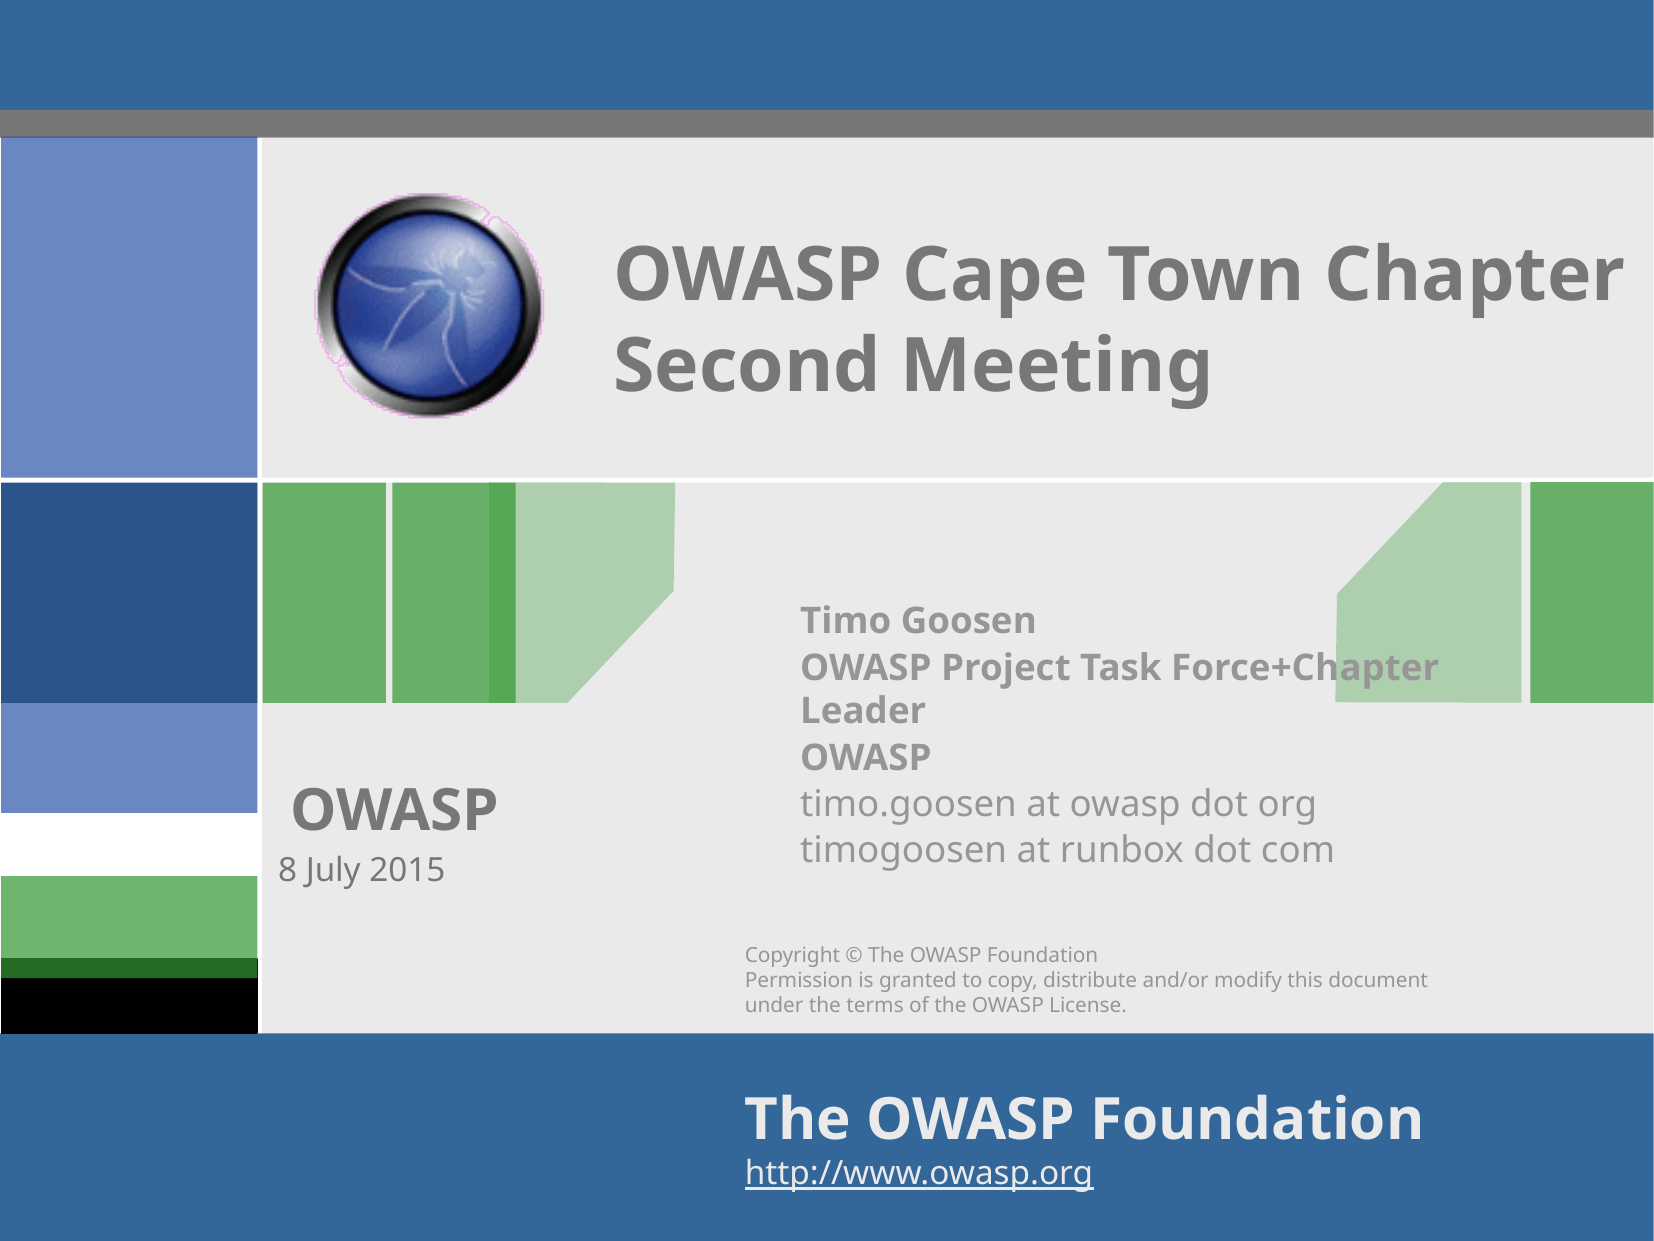

# OWASP Cape Town Chapter Second Meeting
Timo Goosen
OWASP Project Task Force+Chapter Leader
OWASP
timo.goosen at owasp dot org
timogoosen at runbox dot com
8 July 2015